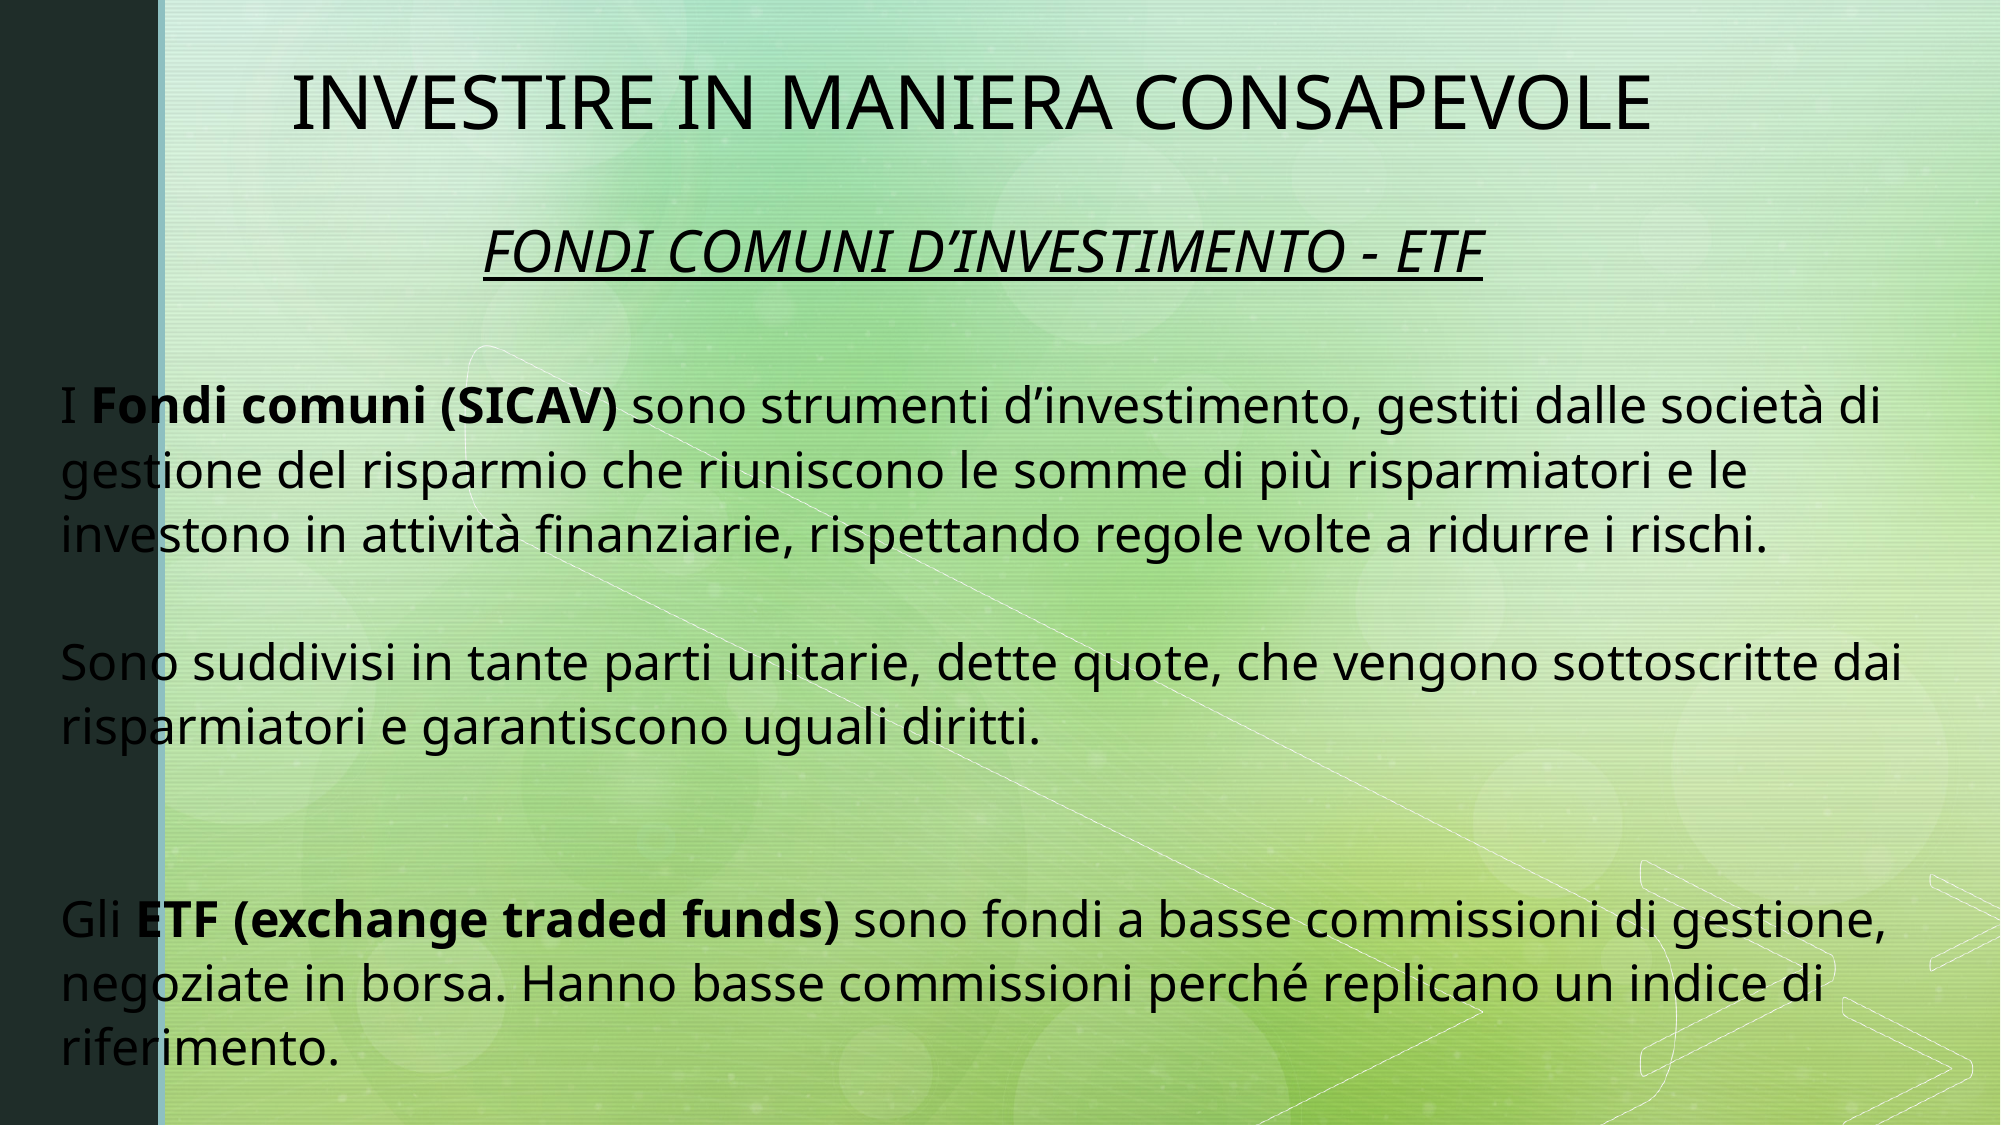

INVESTIRE IN MANIERA CONSAPEVOLE
FONDI COMUNI D’INVESTIMENTO - ETF
I Fondi comuni (SICAV) sono strumenti d’investimento, gestiti dalle società di gestione del risparmio che riuniscono le somme di più risparmiatori e le investono in attività finanziarie, rispettando regole volte a ridurre i rischi.
Sono suddivisi in tante parti unitarie, dette quote, che vengono sottoscritte dai risparmiatori e garantiscono uguali diritti.
Gli ETF (exchange traded funds) sono fondi a basse commissioni di gestione, negoziate in borsa. Hanno basse commissioni perché replicano un indice di riferimento.